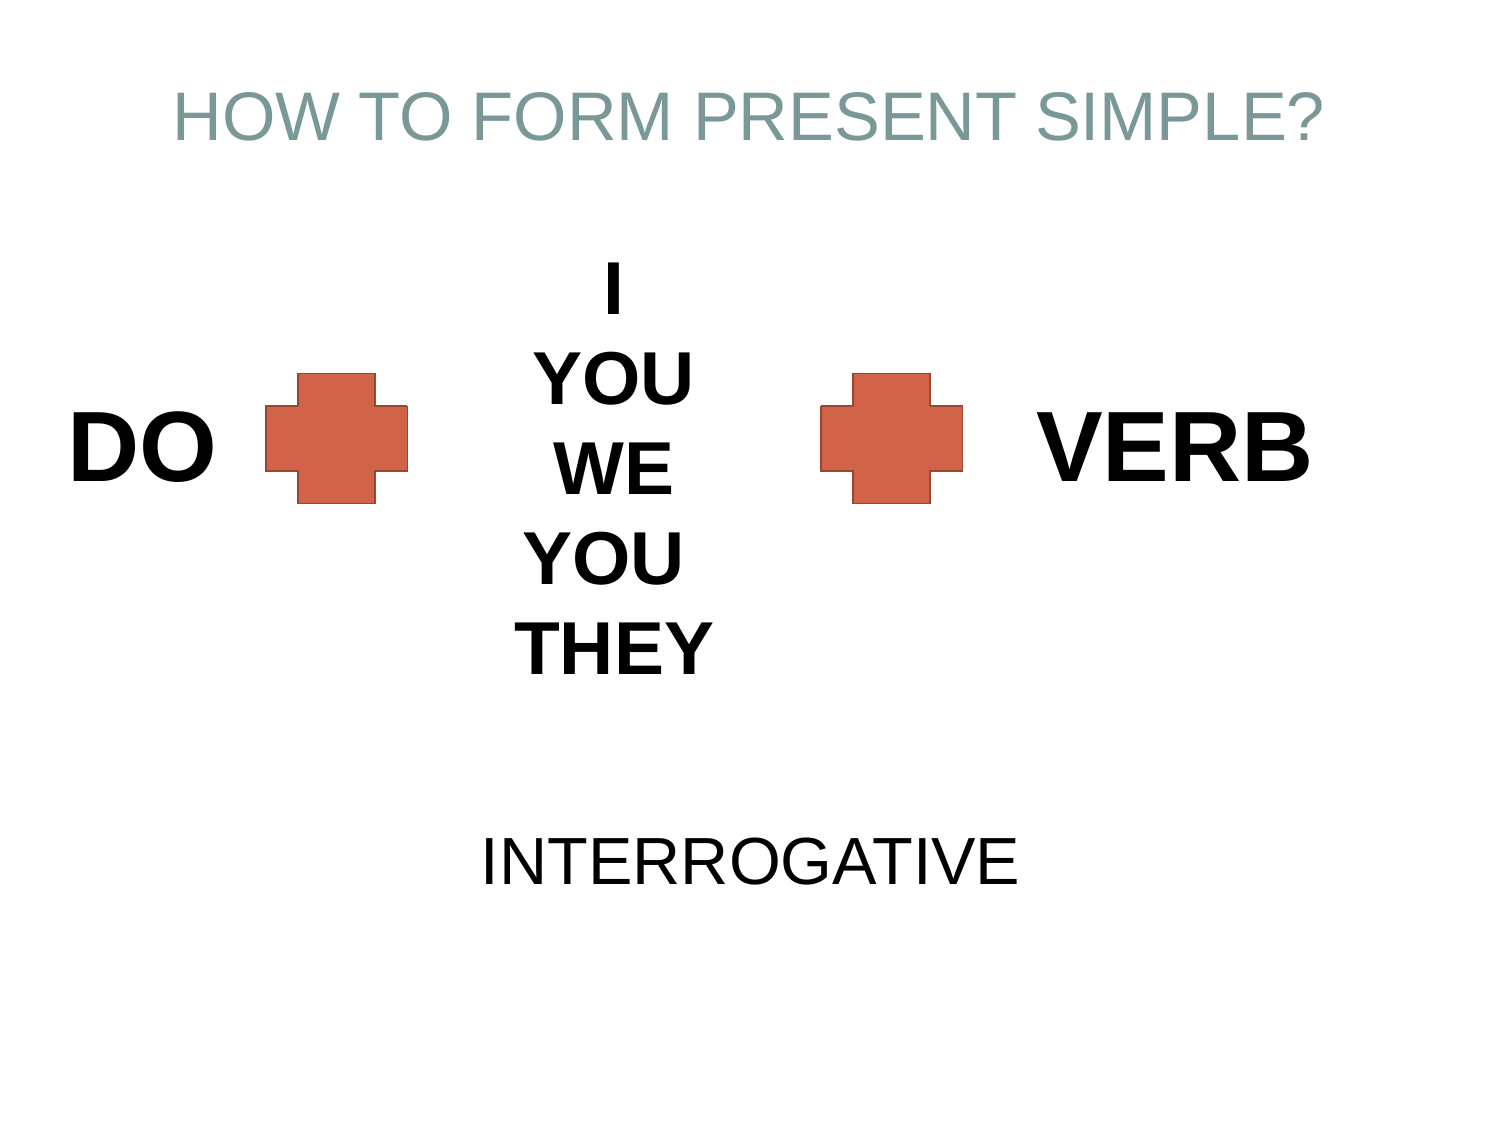

# HOW TO FORM PRESENT SIMPLE?
I
YOU
WE
YOU
THEY
DO
VERB
INTERROGATIVE